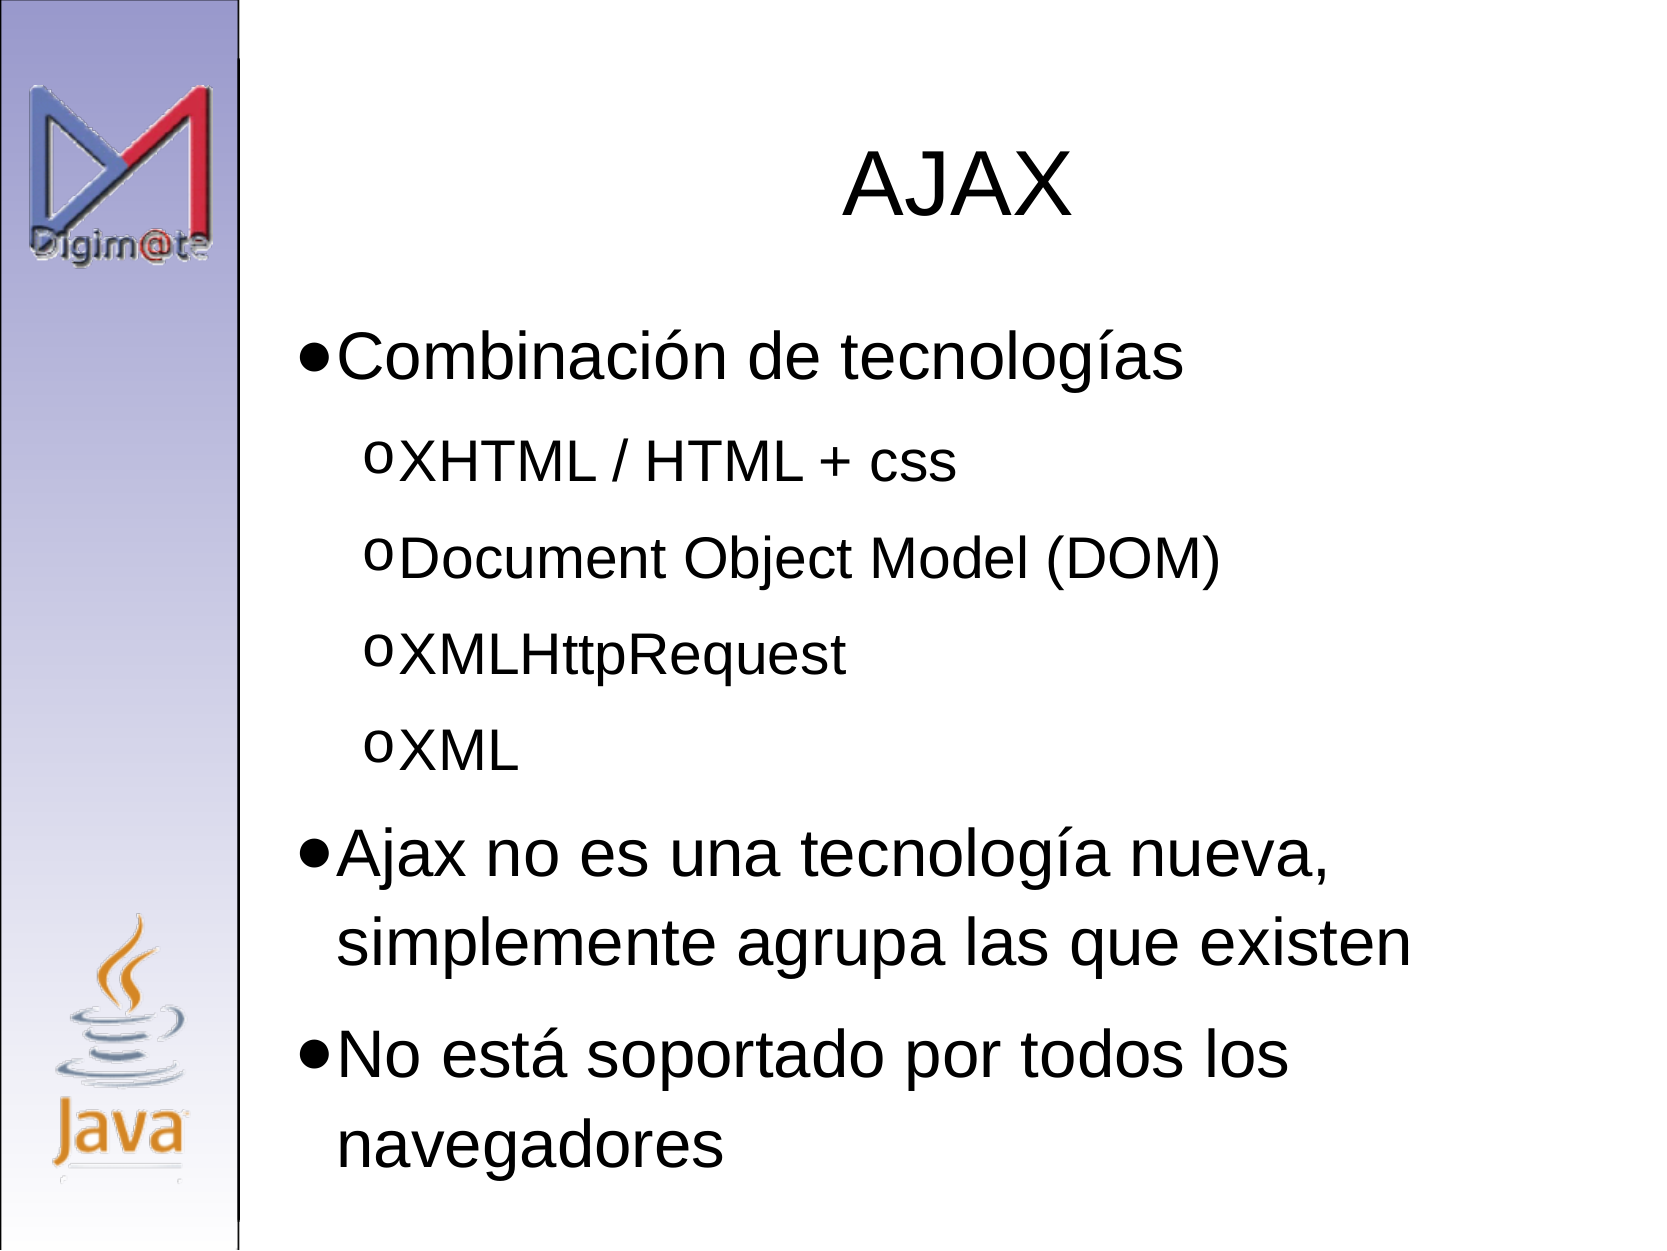

# AJAX
Combinación de tecnologías
XHTML / HTML + css
Document Object Model (DOM)
XMLHttpRequest
XML
Ajax no es una tecnología nueva, simplemente agrupa las que existen
No está soportado por todos los navegadores